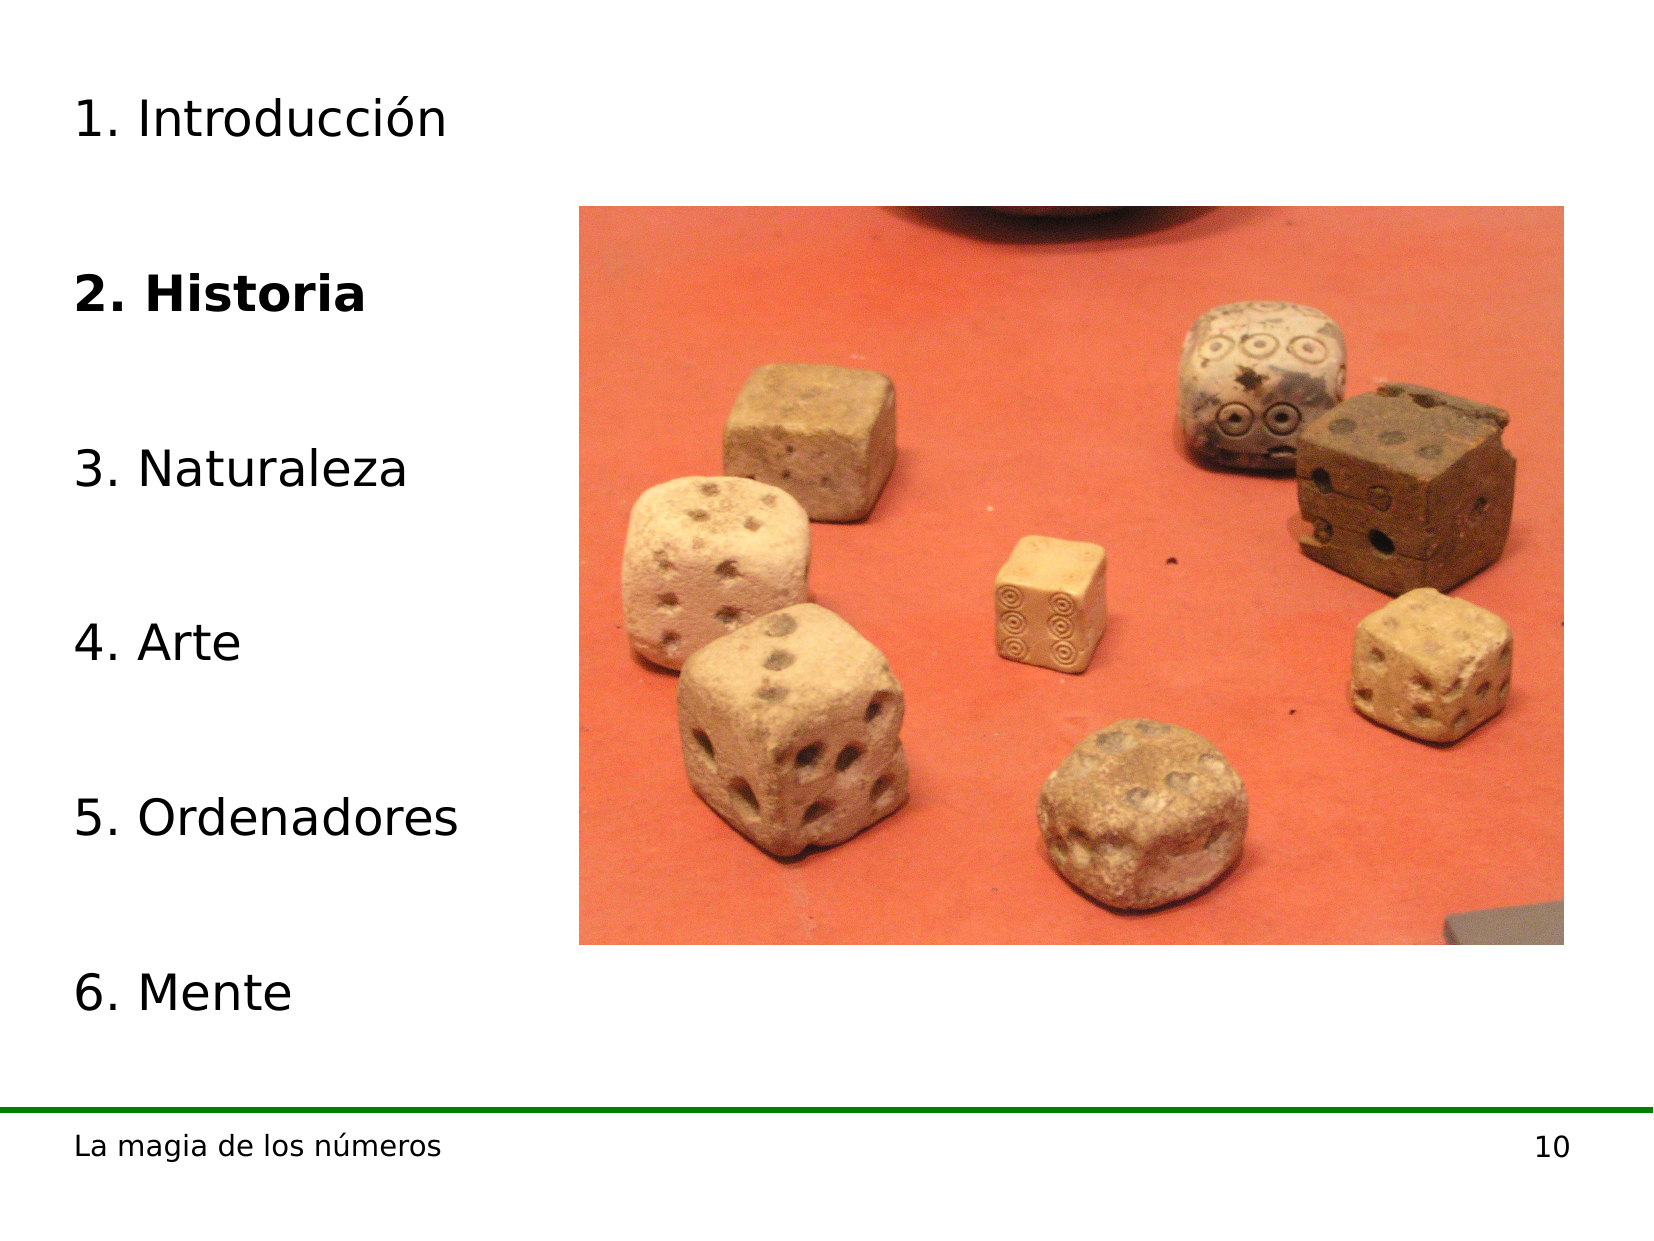

1. Introducción
2. Historia
3. Naturaleza
4. Arte
5. Ordenadores
6. Mente
La magia de los números
10